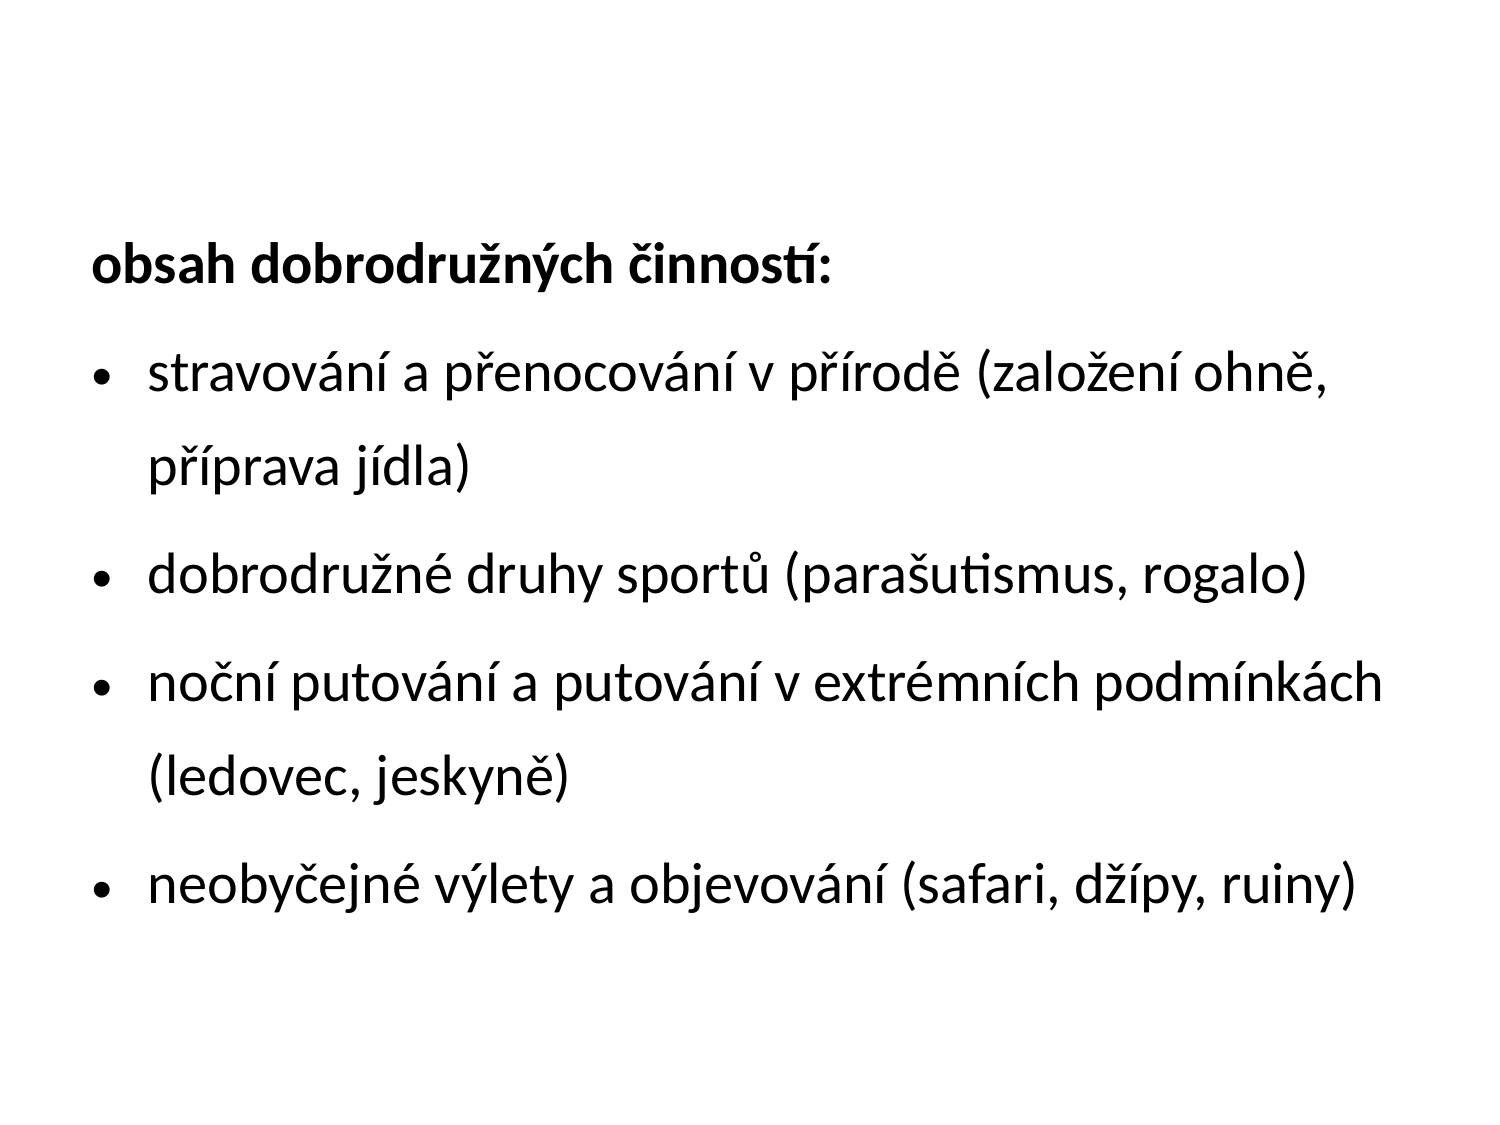

# obsah dobrodružných činností:
stravování a přenocování v přírodě (založení ohně, příprava jídla)
dobrodružné druhy sportů (parašutismus, rogalo)
noční putování a putování v extrémních podmínkách (ledovec, jeskyně)
neobyčejné výlety a objevování (safari, džípy, ruiny)